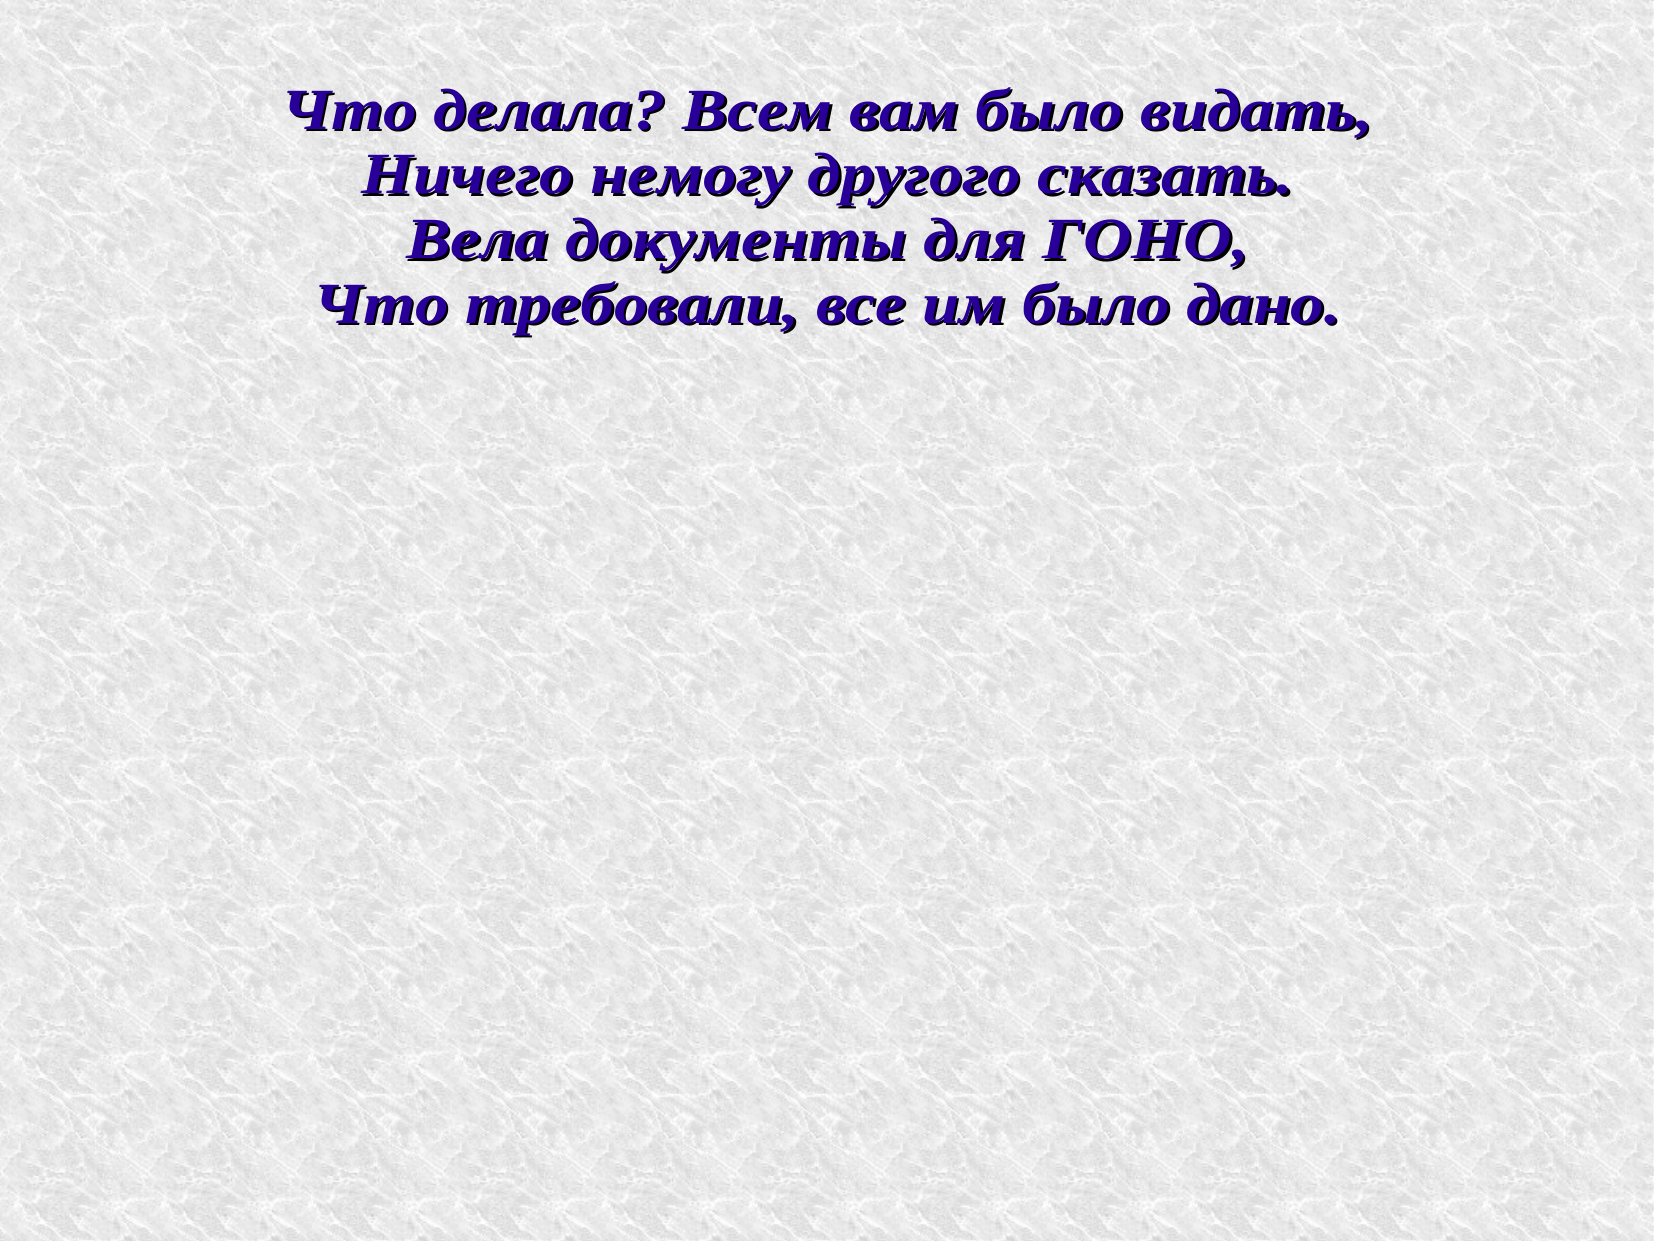

# Что делала? Всем вам было видать, Ничего немогу другого сказать. Вела документы для ГОНО, Что требовали, все им было дано.